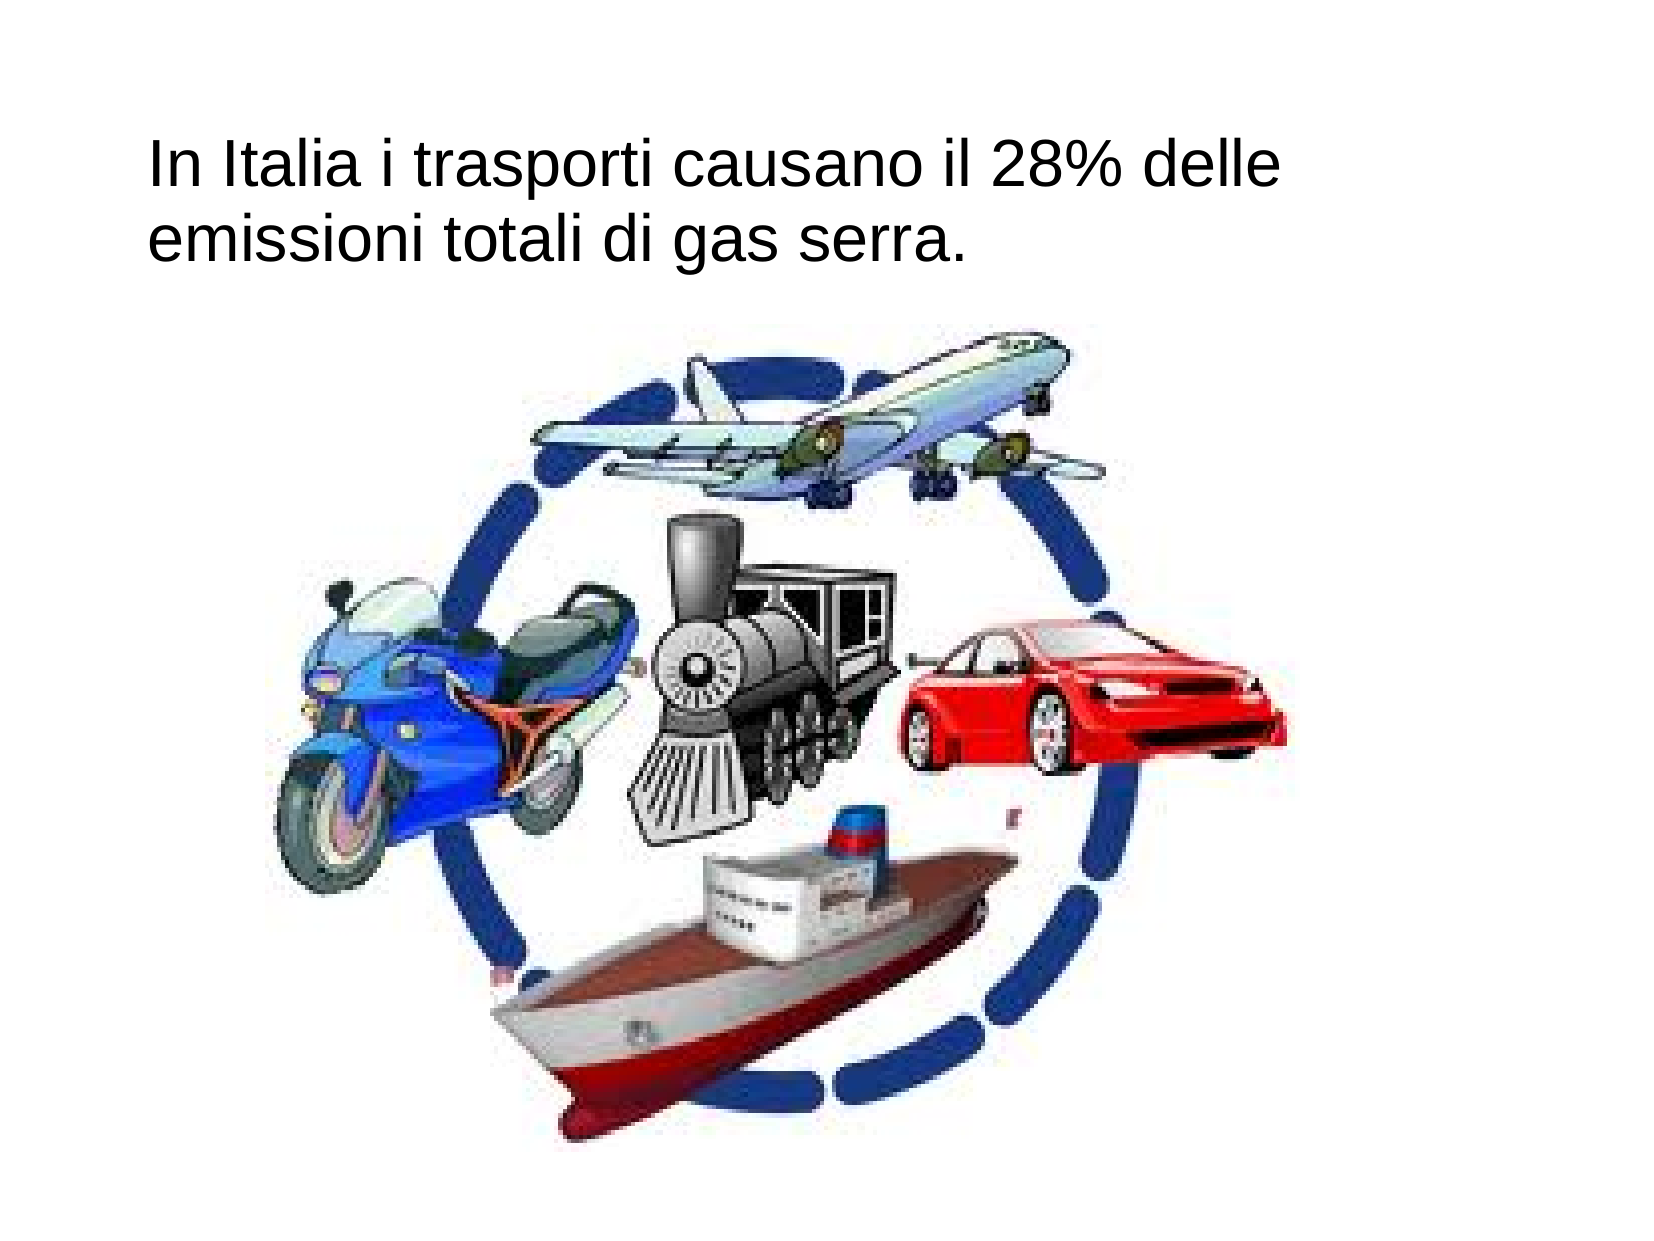

# In Italia i trasporti causano il 28% delle emissioni totali di gas serra.